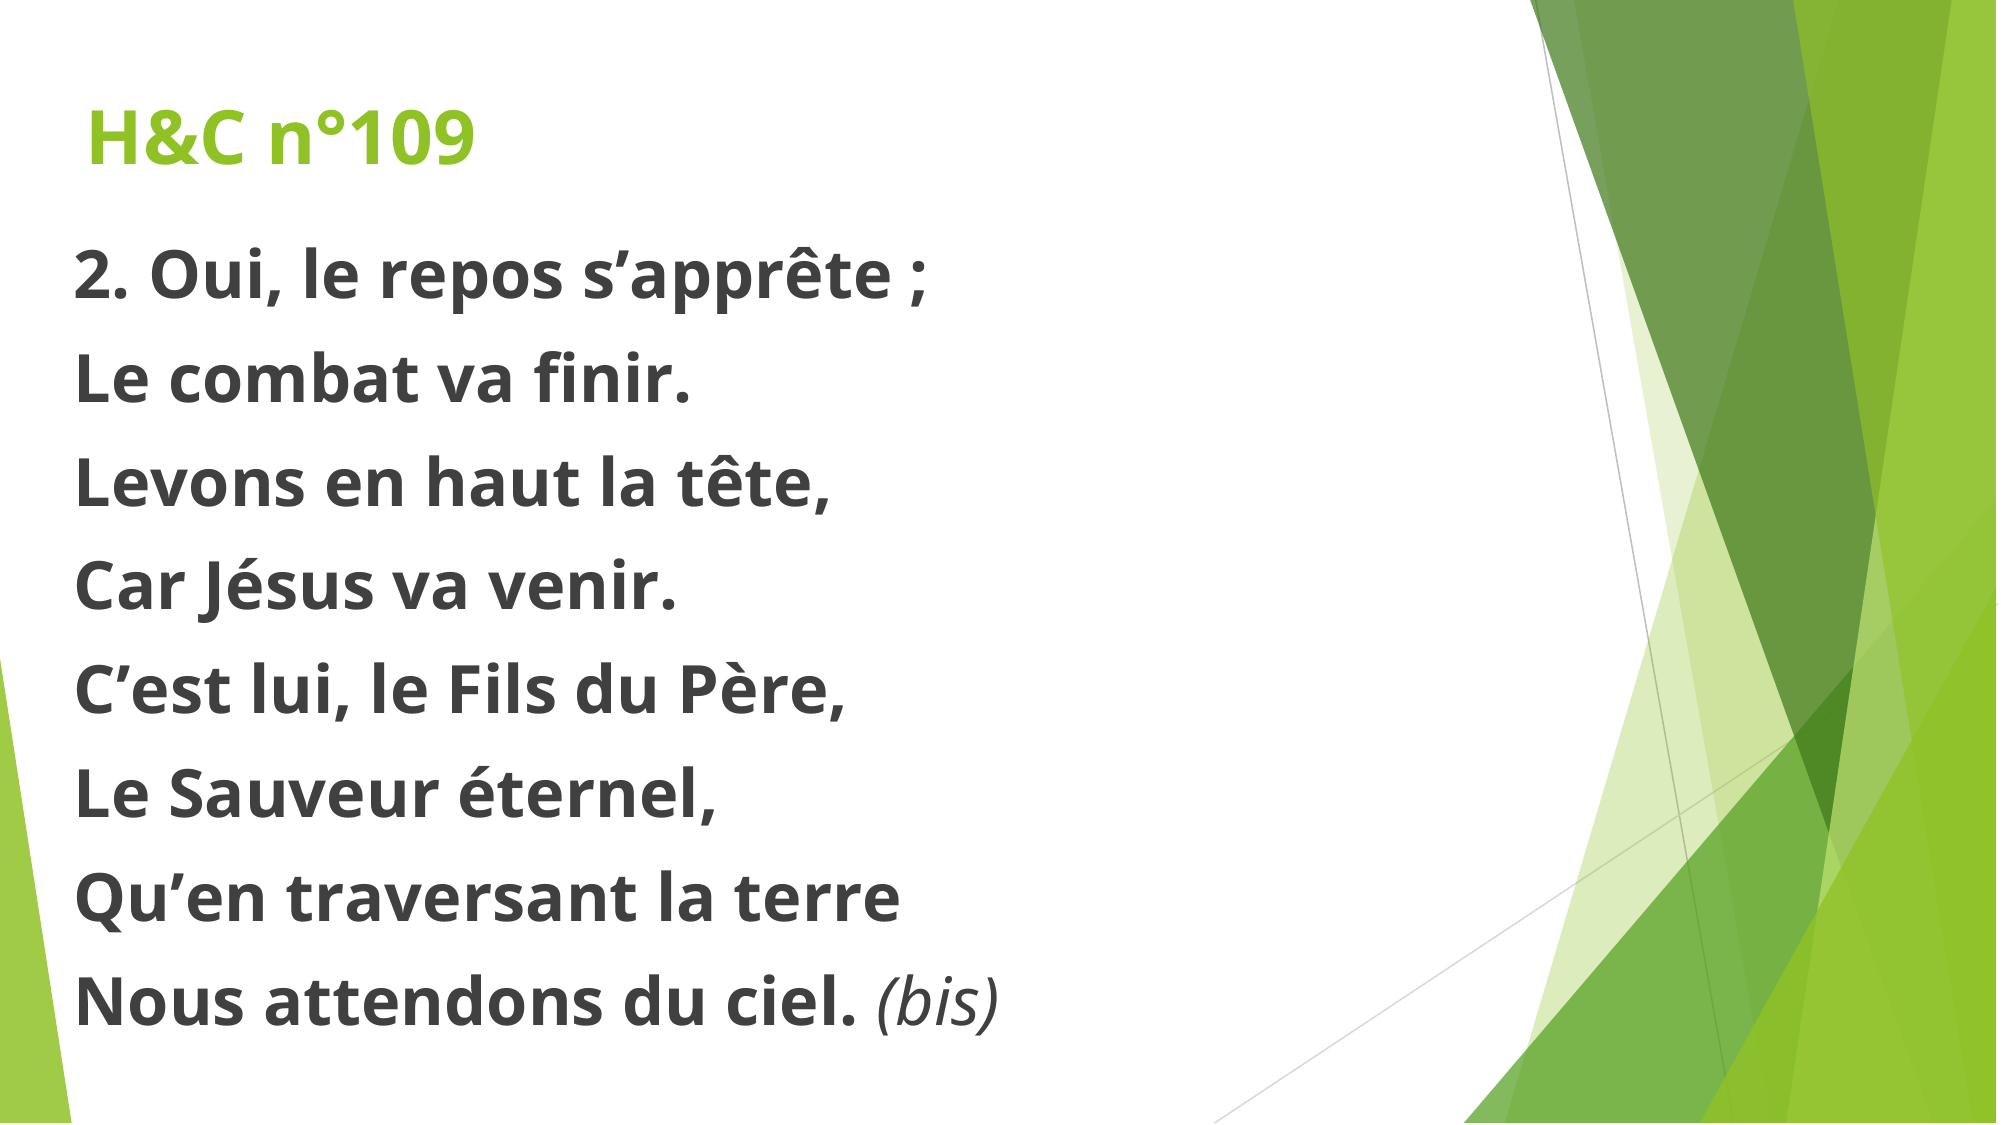

H&C n°109
2. Oui, le repos s’apprête ;
Le combat va finir.
Levons en haut la tête,
Car Jésus va venir.
C’est lui, le Fils du Père,
Le Sauveur éternel,
Qu’en traversant la terre
Nous attendons du ciel. (bis)